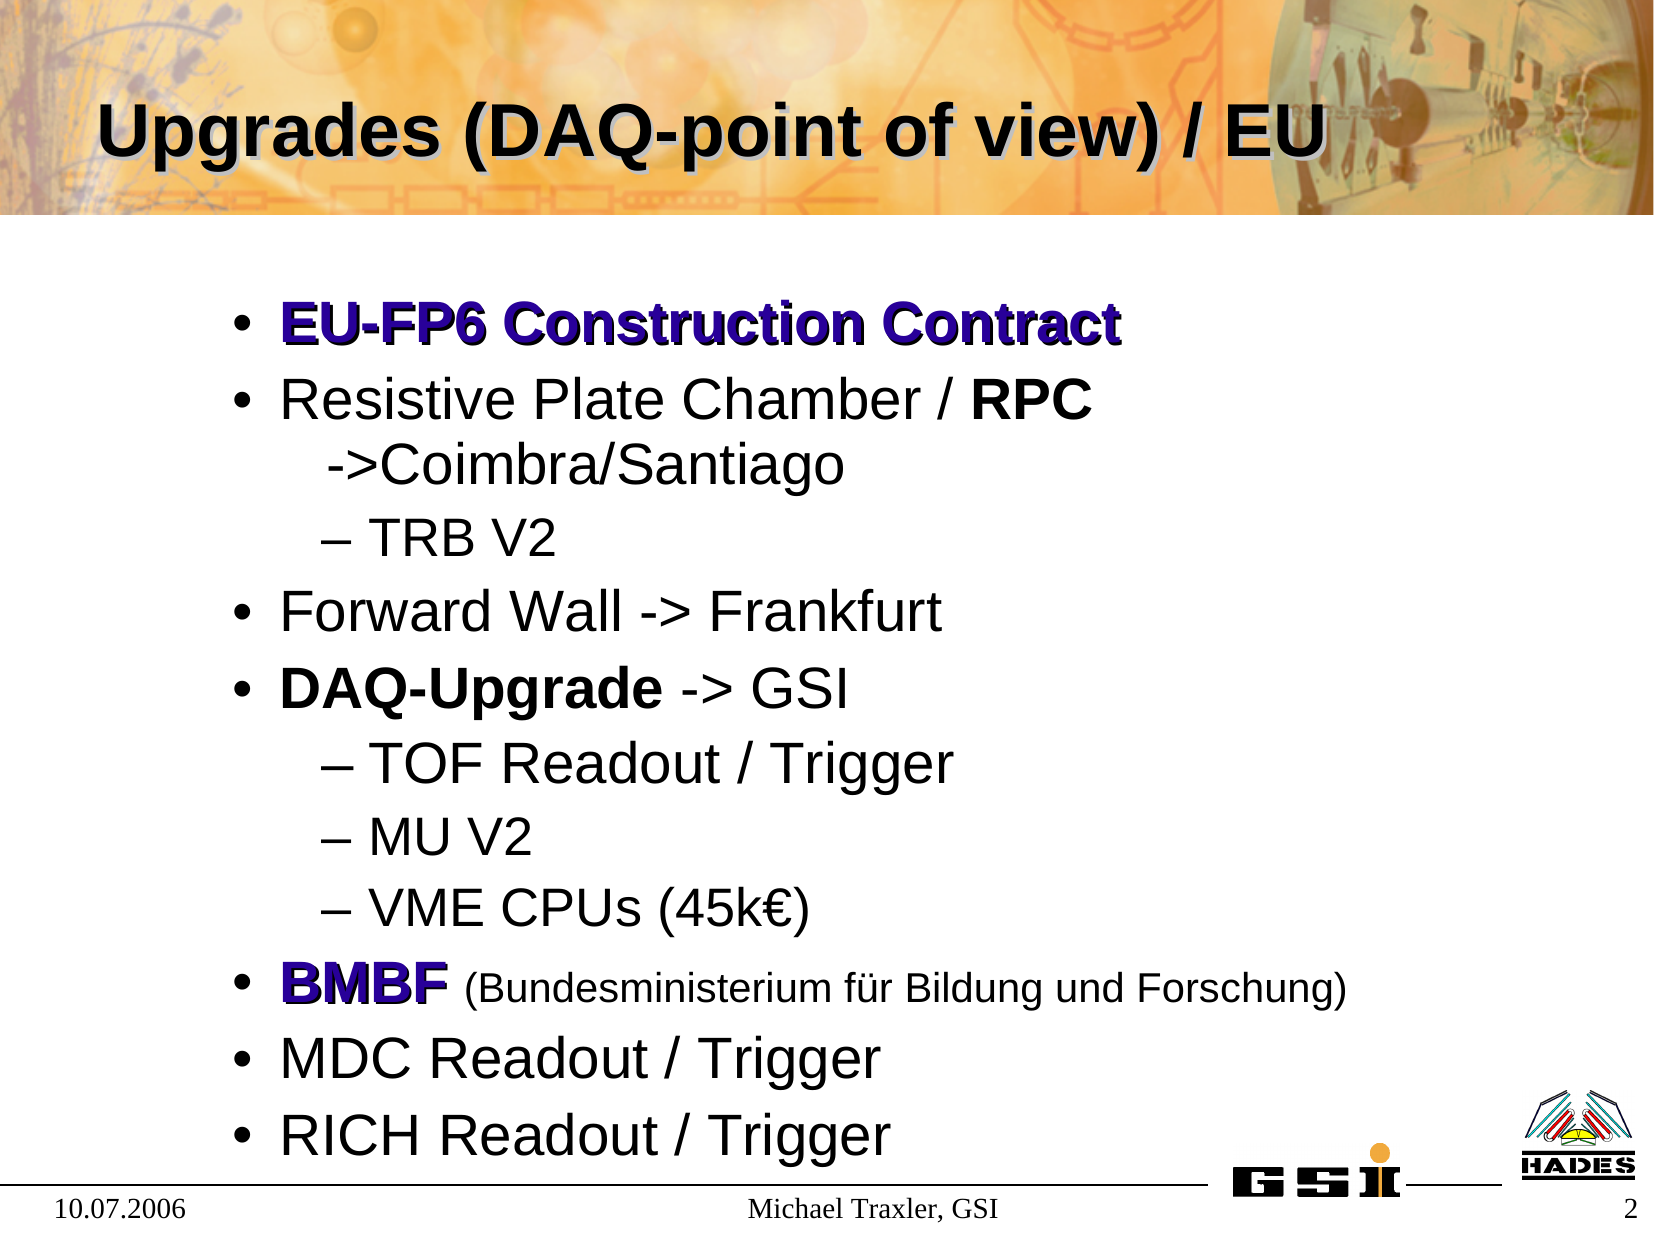

# Upgrades (DAQ-point of view) / EU
EU-FP6 Construction Contract
Resistive Plate Chamber / RPC ->Coimbra/Santiago
TRB V2
Forward Wall -> Frankfurt
DAQ-Upgrade -> GSI
TOF Readout / Trigger
MU V2
VME CPUs (45k€)
BMBF (Bundesministerium für Bildung und Forschung)
MDC Readout / Trigger
RICH Readout / Trigger
10.07.2006
Michael Traxler, GSI
2